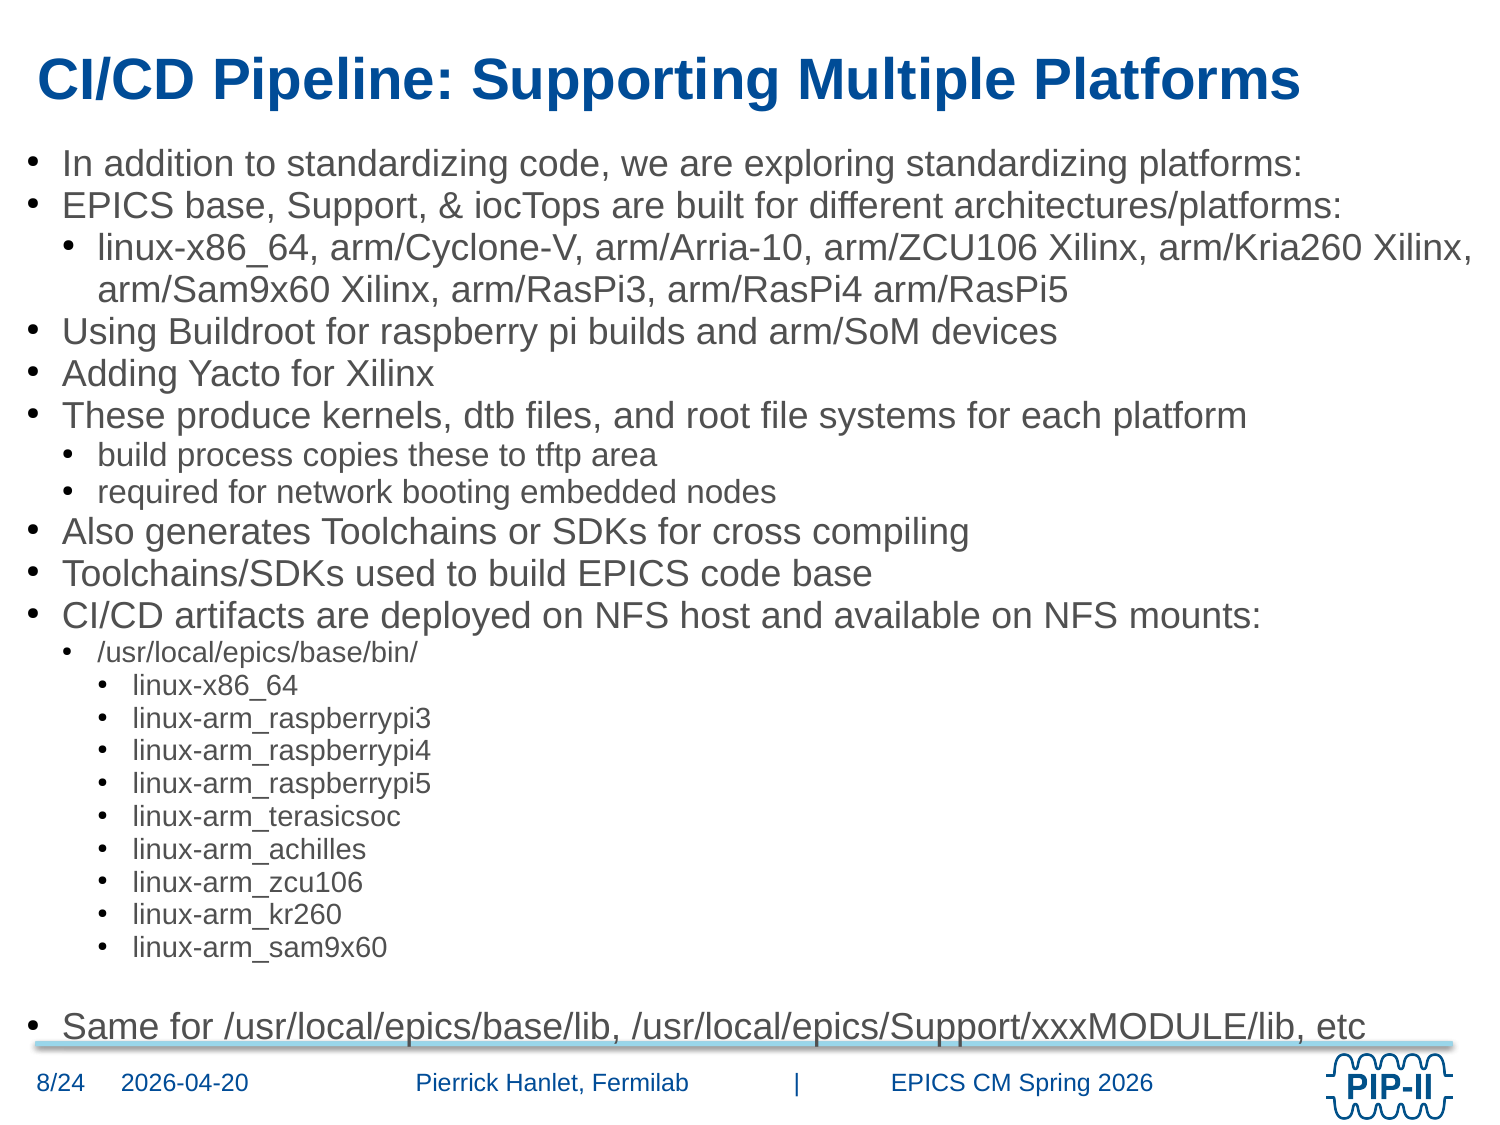

# CI/CD Pipeline: Supporting Multiple Platforms
In addition to standardizing code, we are exploring standardizing platforms:
EPICS base, Support, & iocTops are built for different architectures/platforms:
linux-x86_64, arm/Cyclone-V, arm/Arria-10, arm/ZCU106 Xilinx, arm/Kria260 Xilinx, arm/Sam9x60 Xilinx, arm/RasPi3, arm/RasPi4 arm/RasPi5
Using Buildroot for raspberry pi builds and arm/SoM devices
Adding Yacto for Xilinx
These produce kernels, dtb files, and root file systems for each platform
build process copies these to tftp area
required for network booting embedded nodes
Also generates Toolchains or SDKs for cross compiling
Toolchains/SDKs used to build EPICS code base
CI/CD artifacts are deployed on NFS host and available on NFS mounts:
/usr/local/epics/base/bin/
linux-x86_64
linux-arm_raspberrypi3
linux-arm_raspberrypi4
linux-arm_raspberrypi5
linux-arm_terasicsoc
linux-arm_achilles
linux-arm_zcu106
linux-arm_kr260
linux-arm_sam9x60
Same for /usr/local/epics/base/lib, /usr/local/epics/Support/xxxMODULE/lib, etc
2026-04-20
Pierrick Hanlet, Fermilab | EPICS CM Spring 2026